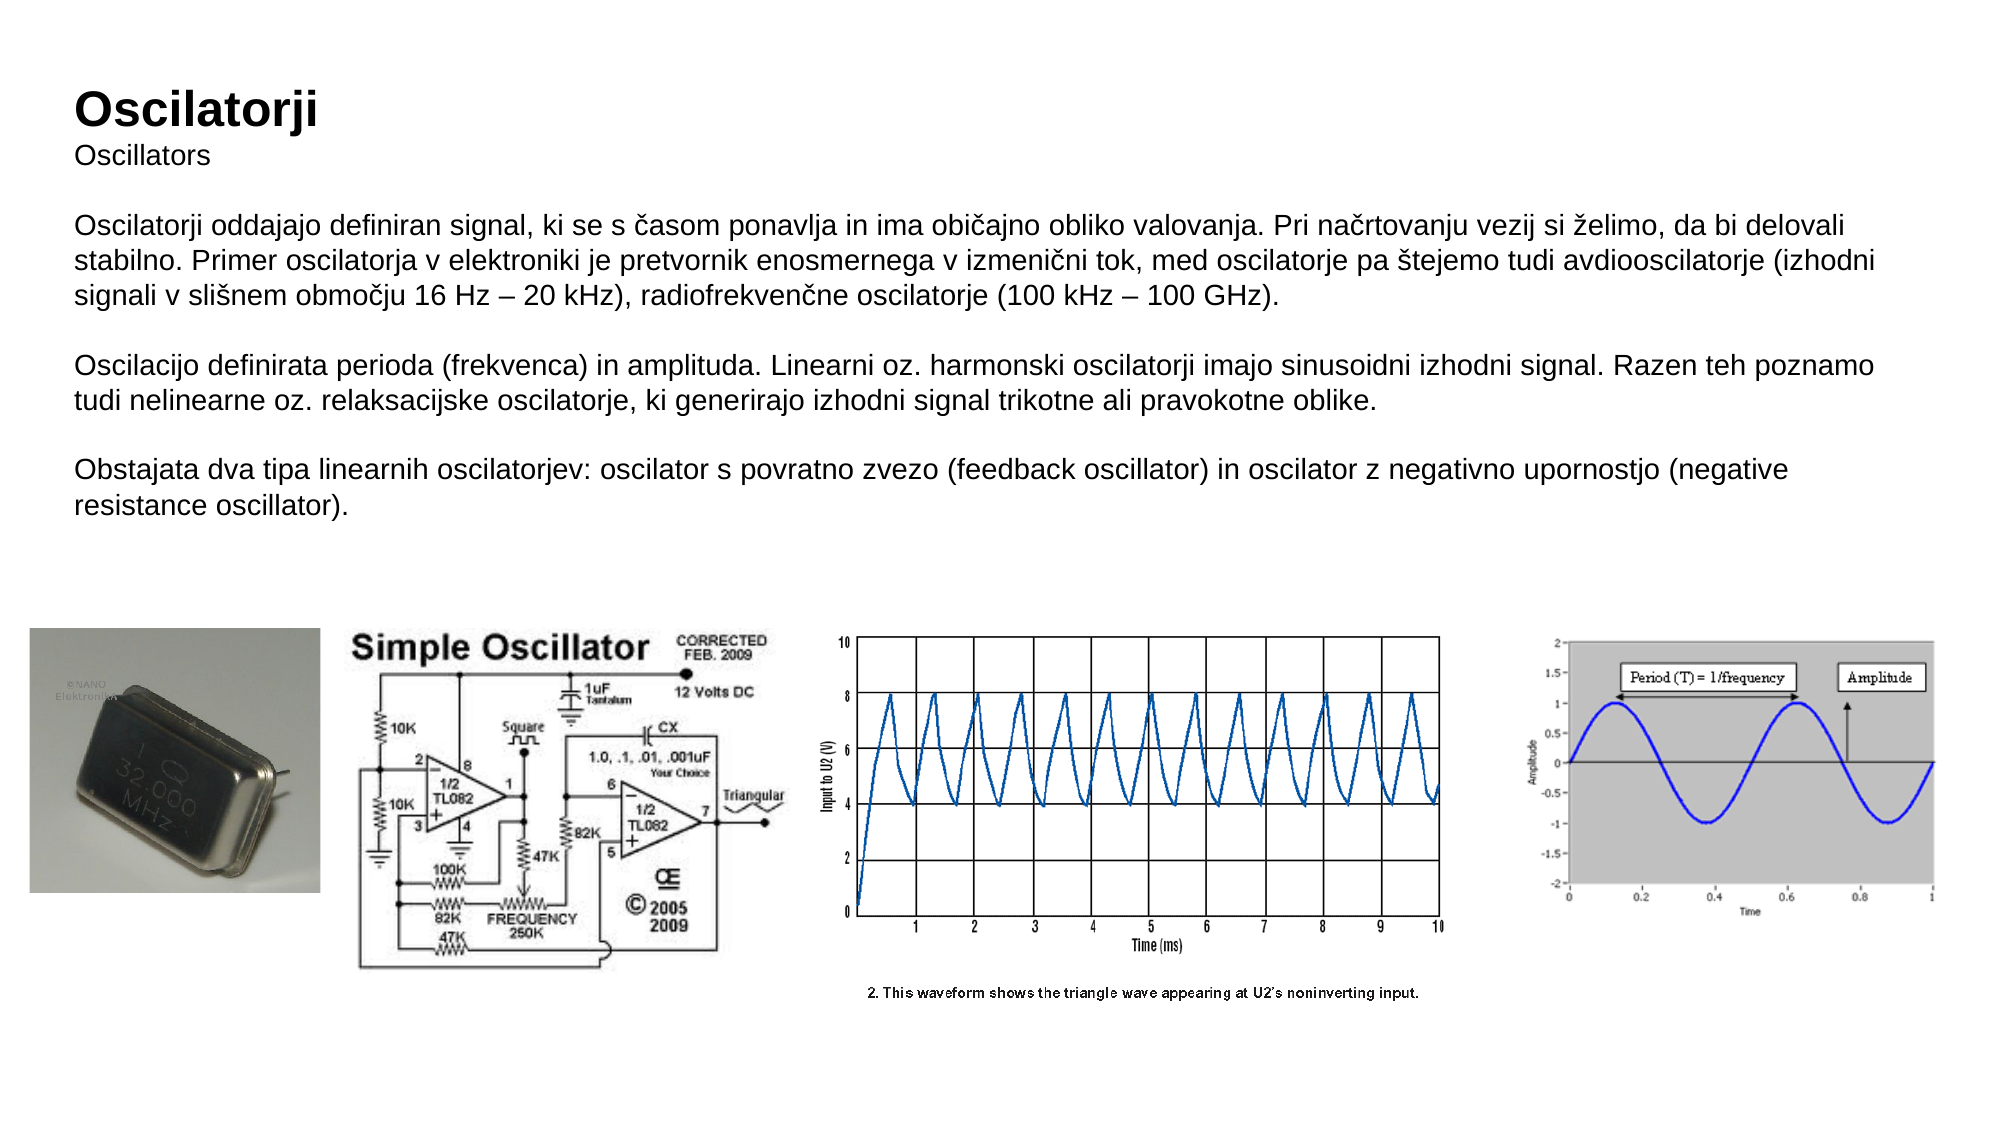

Oscilatorji
Oscillators
Oscilatorji oddajajo definiran signal, ki se s časom ponavlja in ima običajno obliko valovanja. Pri načrtovanju vezij si želimo, da bi delovali stabilno. Primer oscilatorja v elektroniki je pretvornik enosmernega v izmenični tok, med oscilatorje pa štejemo tudi avdiooscilatorje (izhodni signali v slišnem območju 16 Hz – 20 kHz), radiofrekvenčne oscilatorje (100 kHz – 100 GHz).
Oscilacijo definirata perioda (frekvenca) in amplituda. Linearni oz. harmonski oscilatorji imajo sinusoidni izhodni signal. Razen teh poznamo tudi nelinearne oz. relaksacijske oscilatorje, ki generirajo izhodni signal trikotne ali pravokotne oblike.
Obstajata dva tipa linearnih oscilatorjev: oscilator s povratno zvezo (feedback oscillator) in oscilator z negativno upornostjo (negative resistance oscillator).